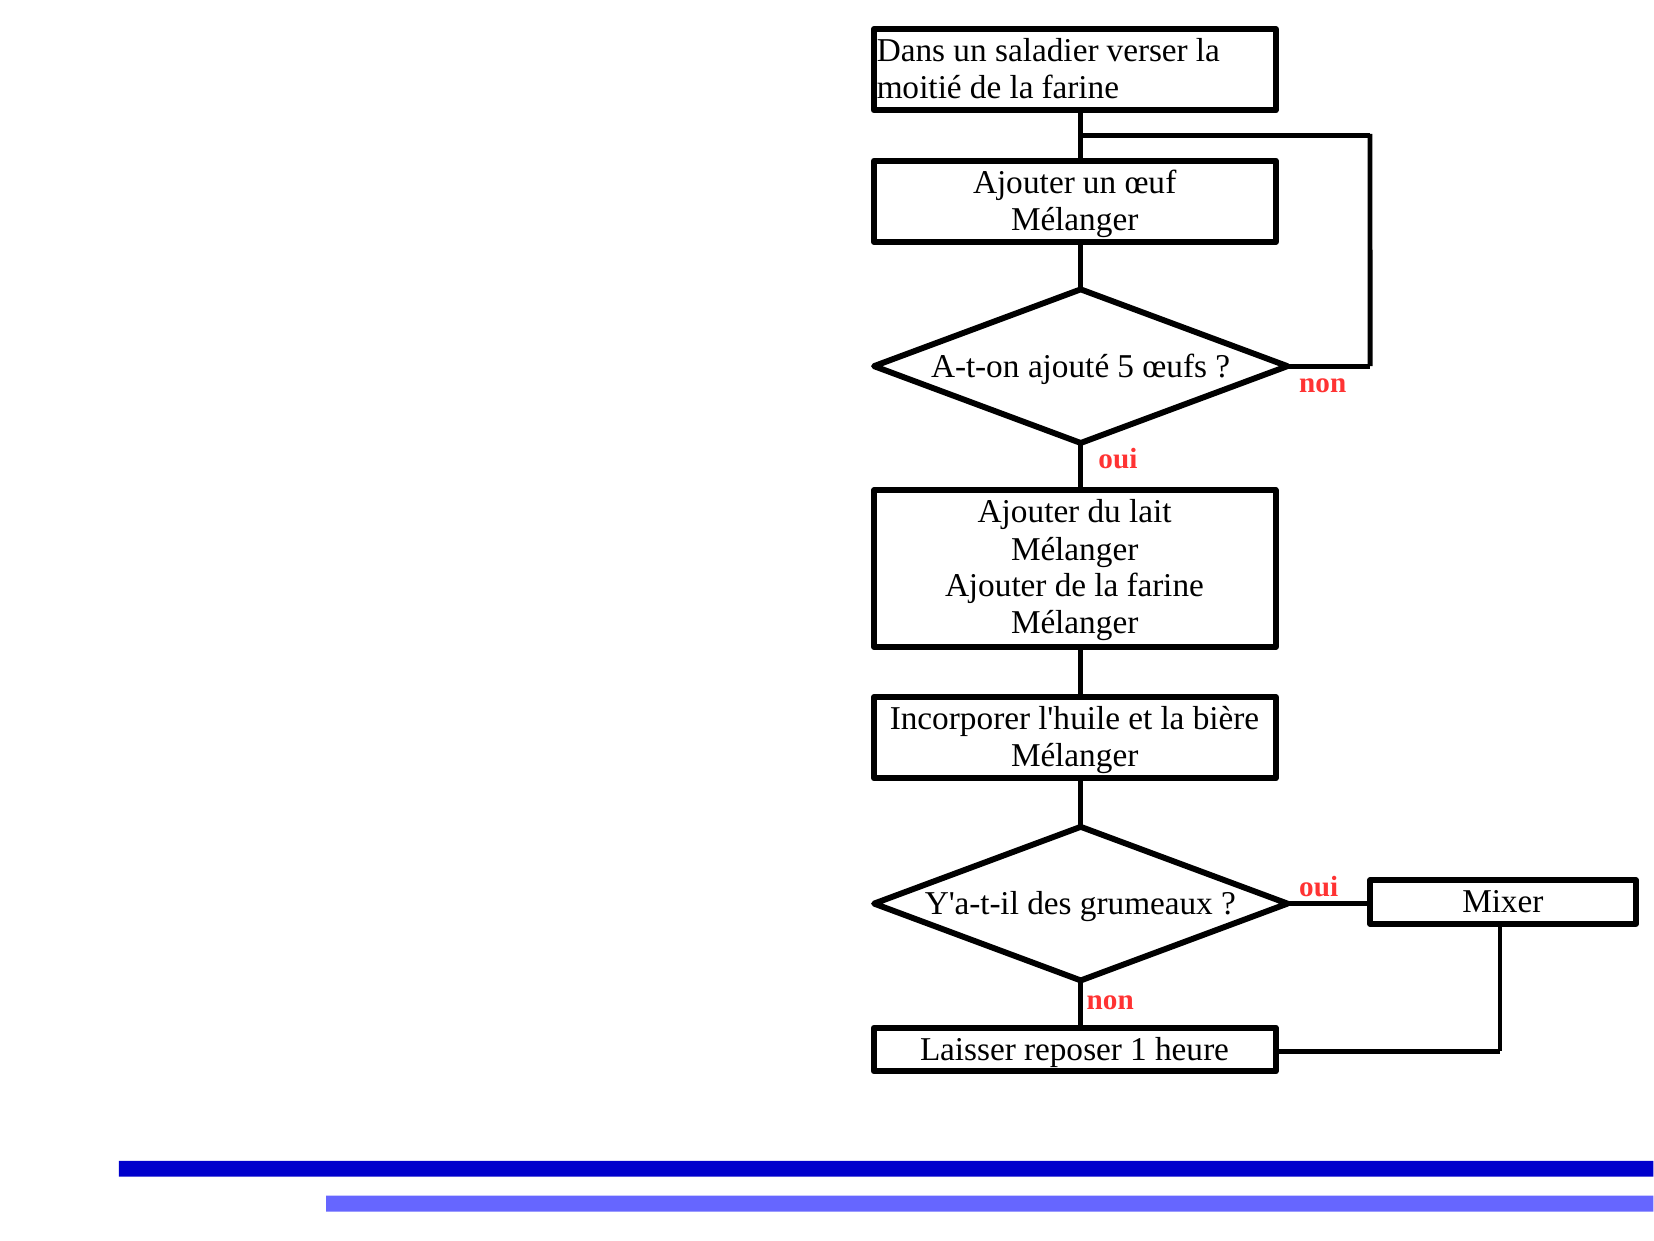

Dans un saladier verser la moitié de la farine
Ajouter un œuf
Mélanger
non
A-t-on ajouté 5 œufs ?
Ajouter du lait
Mélanger
Ajouter de la farine
Mélanger
oui
Incorporer l'huile et la bière
Mélanger
Y'a-t-il des grumeaux ?
oui
Mixer
non
Laisser reposer 1 heure